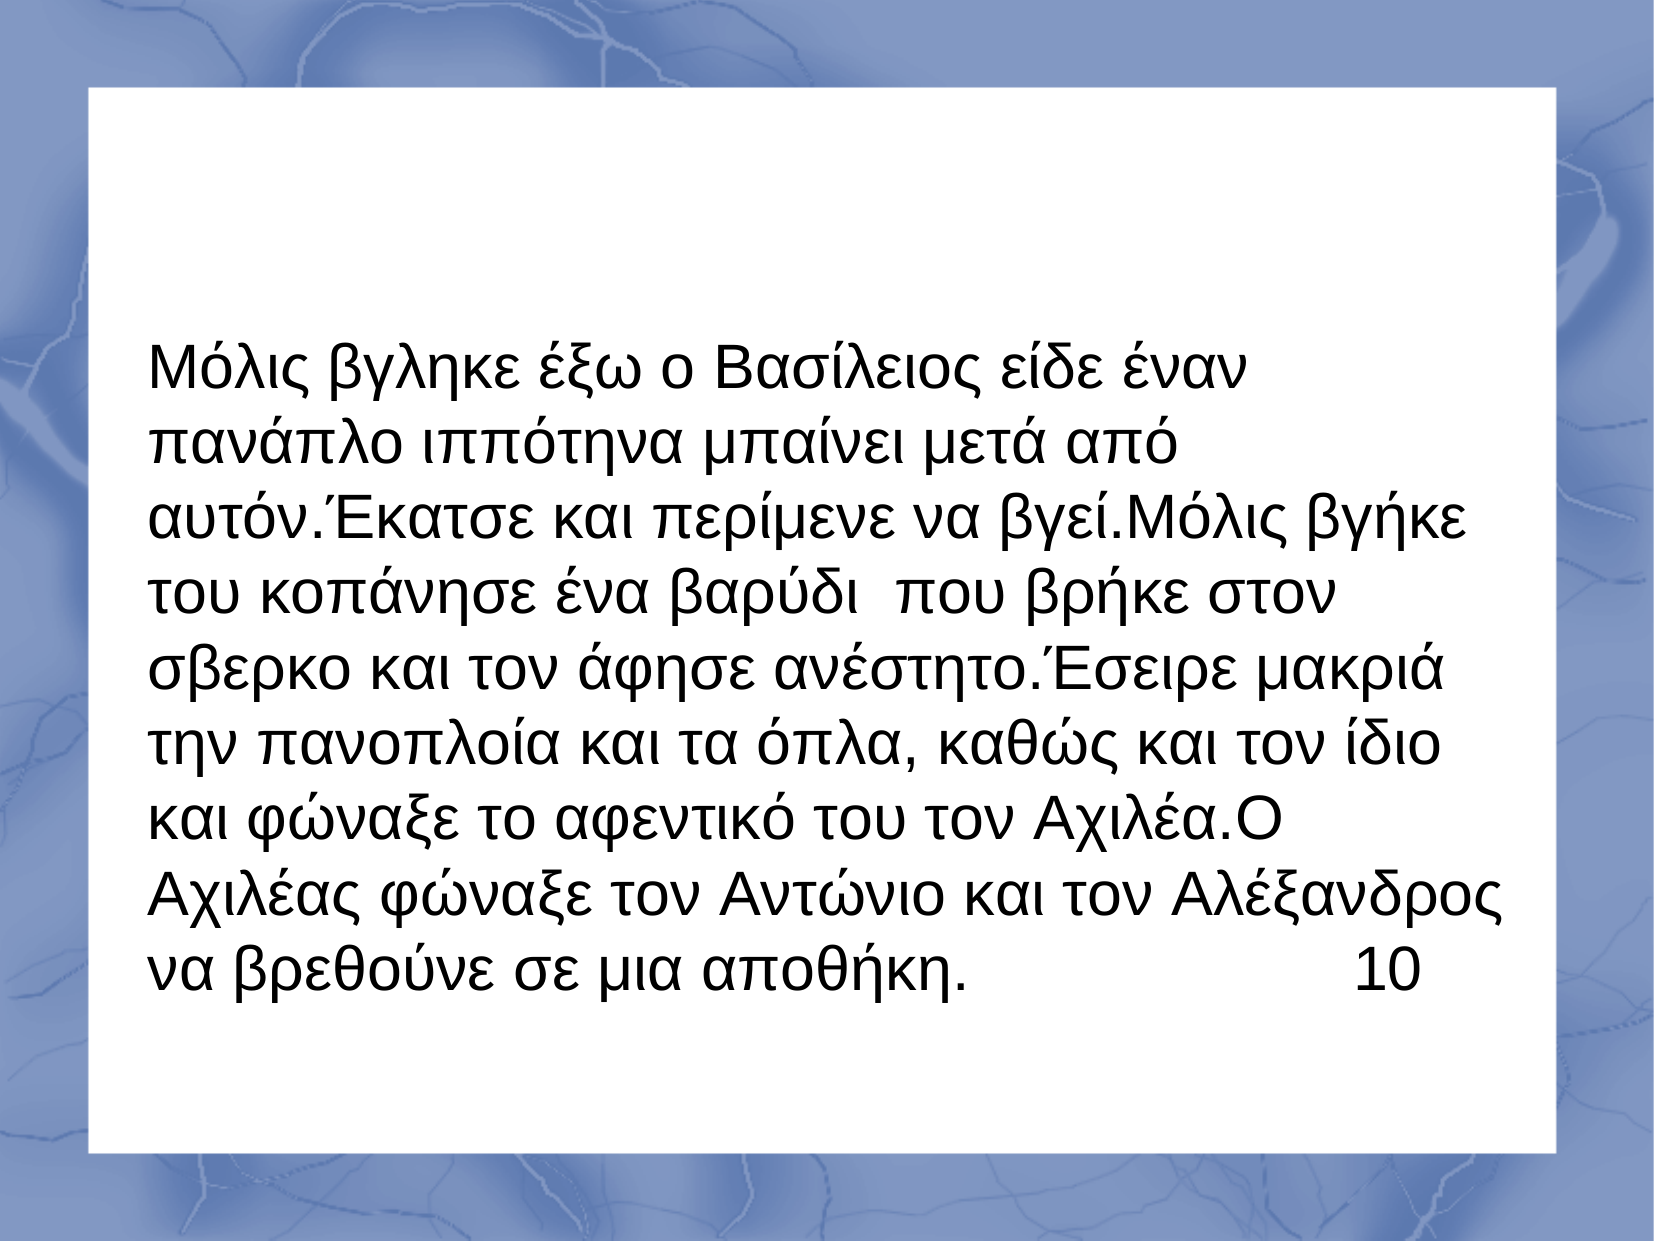

#
Μόλις βγληκε έξω ο Βασίλειος είδε έναν πανάπλο ιππότηνα μπαίνει μετά από αυτόν.Έκατσε και περίμενε να βγεί.Μόλις βγήκε του κοπάνησε ένα βαρύδι που βρήκε στον σβερκο και τον άφησε ανέστητο.Έσειρε μακριά την πανοπλοία και τα όπλα, καθώς και τον ίδιο και φώναξε το αφεντικό του τον Αχιλέα.Ο Αχιλέας φώναξε τον Αντώνιο και τον Αλέξανδρος να βρεθούνε σε μια αποθήκη. 10